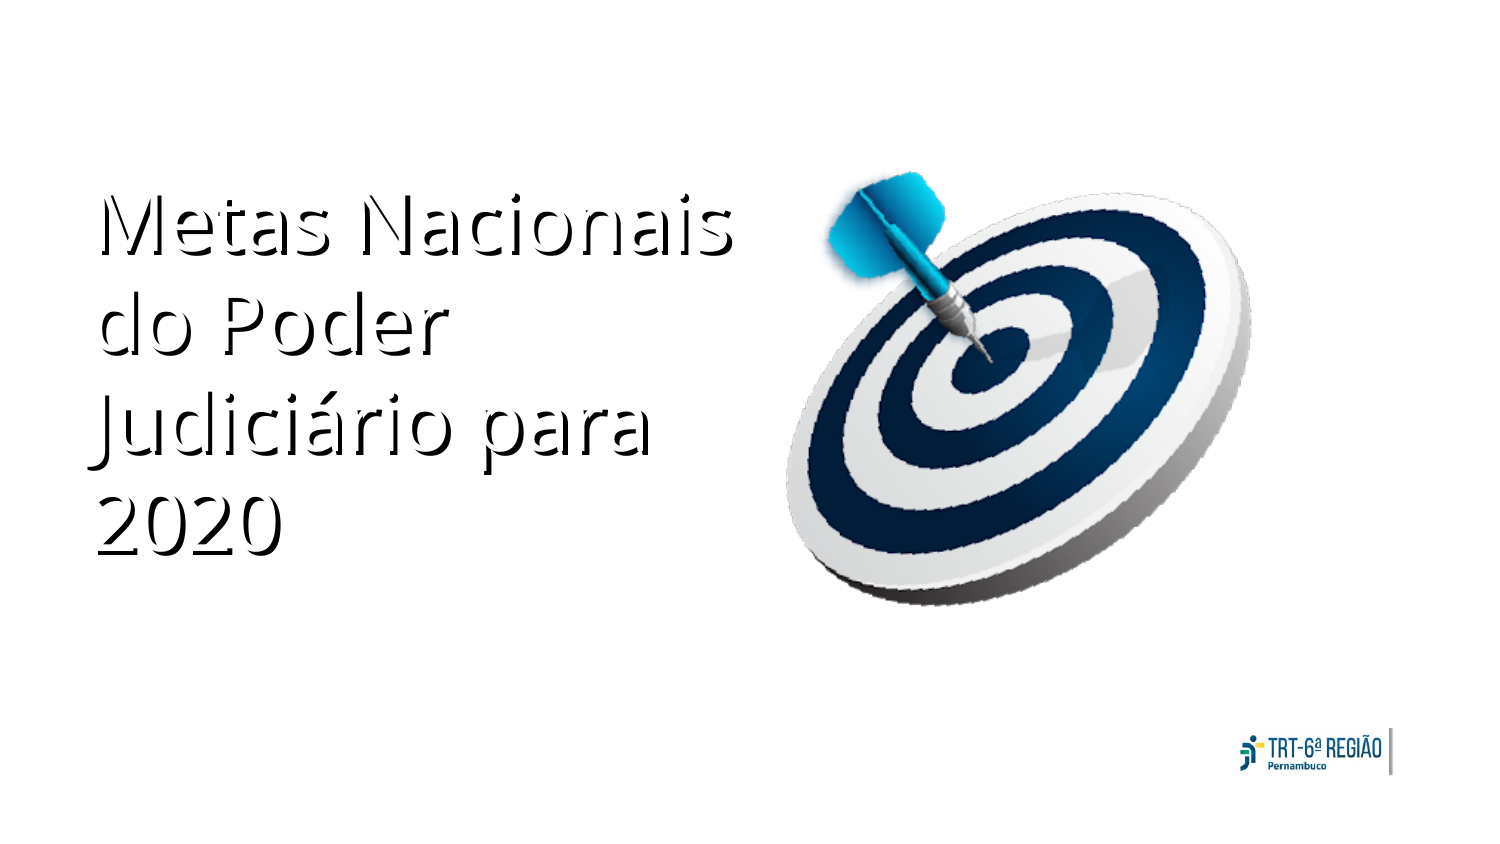

# Metas Nacionais do Poder Judiciário para 2020